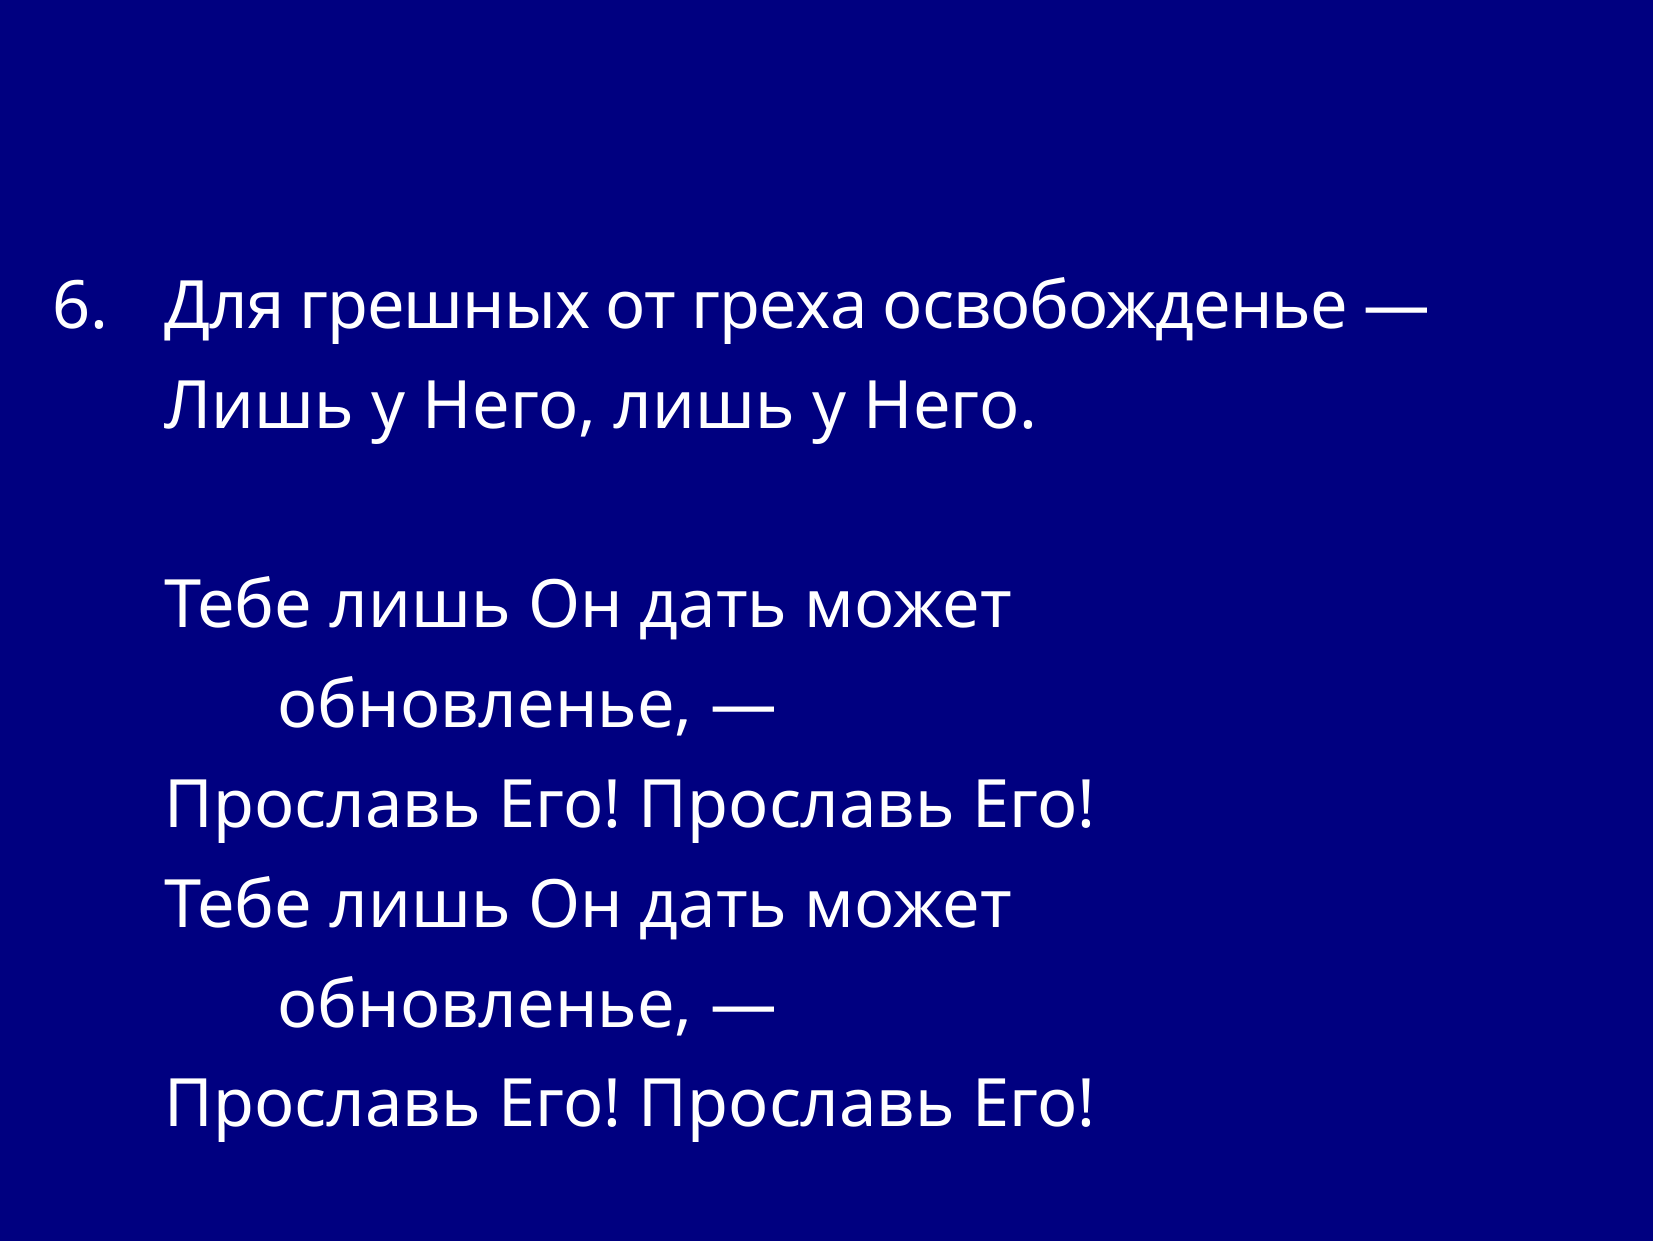

6.	Для грешных от греха освобожденье —
	Лишь у Него, лишь у Него.
	Тебе лишь Он дать может
		обновленье, —
	Прославь Его! Прославь Его!
	Тебе лишь Он дать может
		обновленье, —
	Прославь Его! Прославь Его!